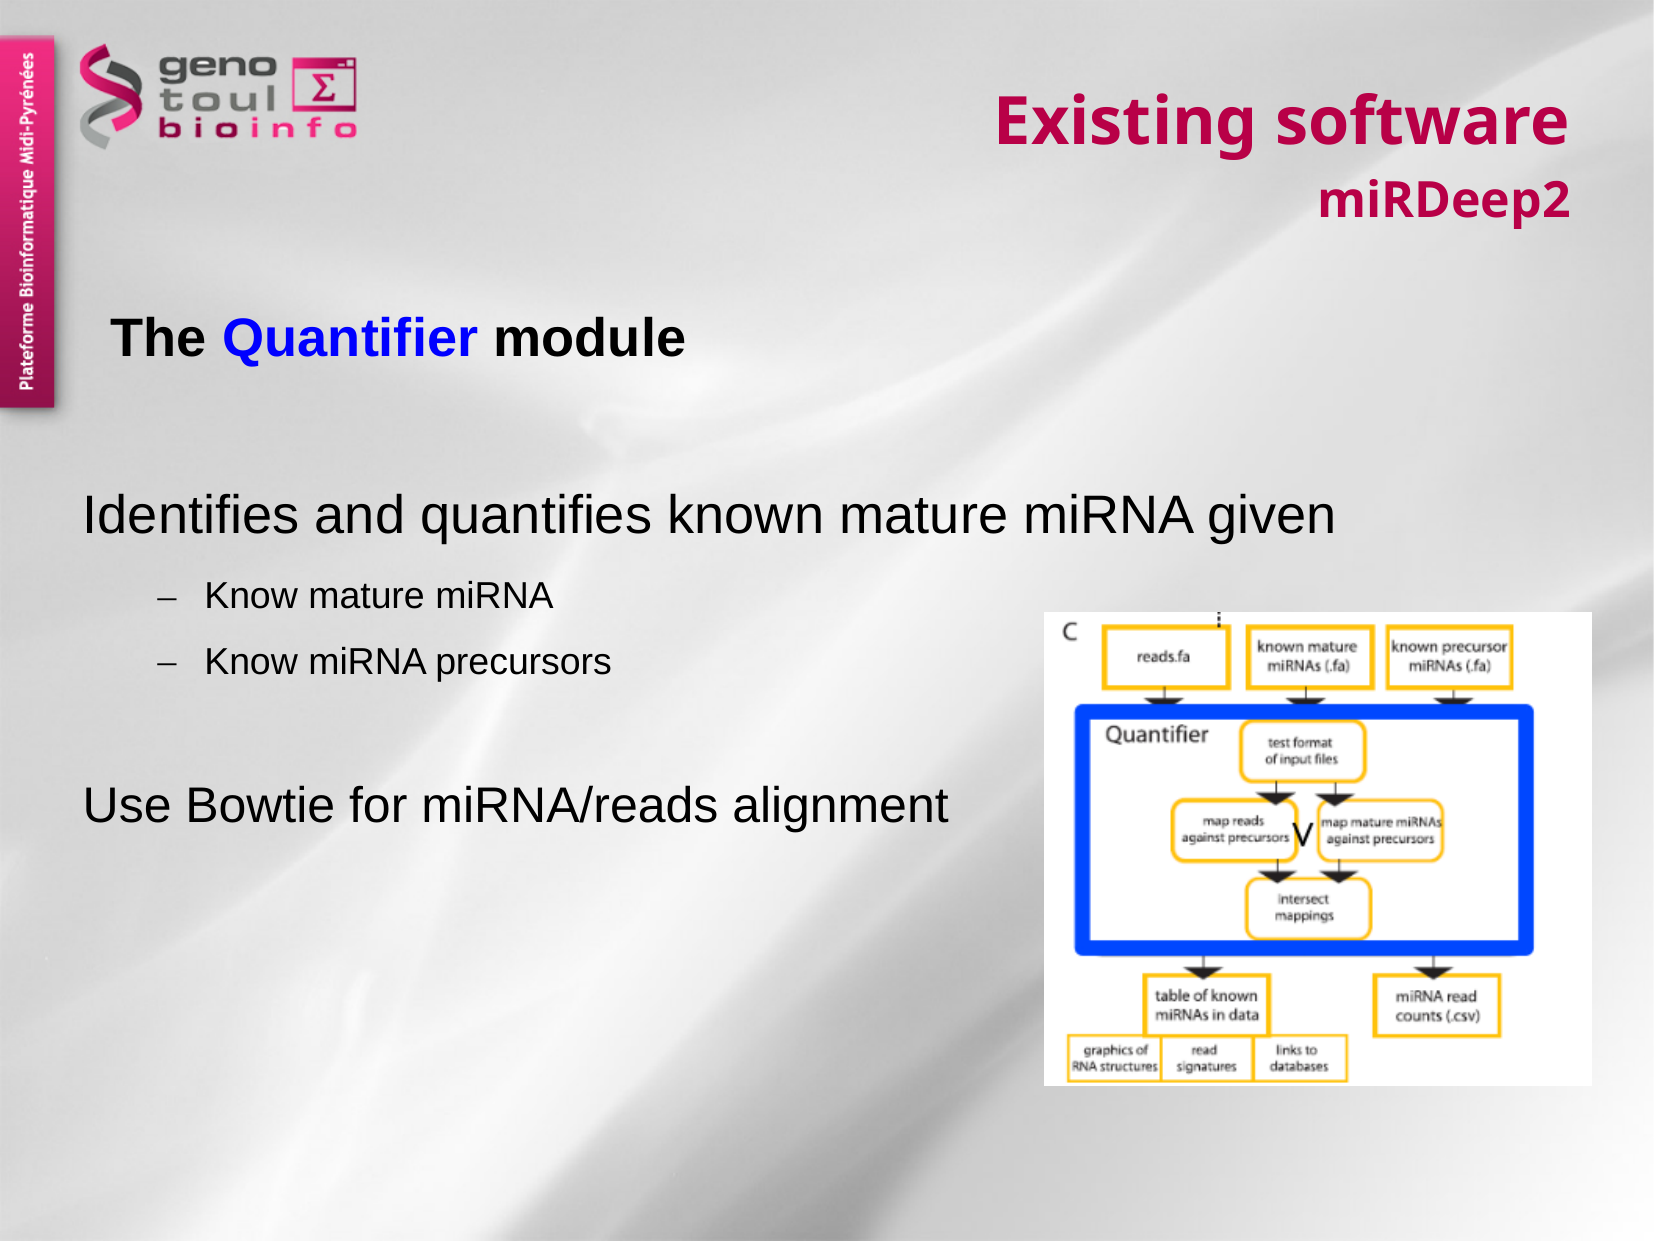

# Existing software miRDeep2
Identifies and quantifies known mature miRNA given
Know mature miRNA
Know miRNA precursors
Use Bowtie for miRNA/reads alignment
The Quantifier module